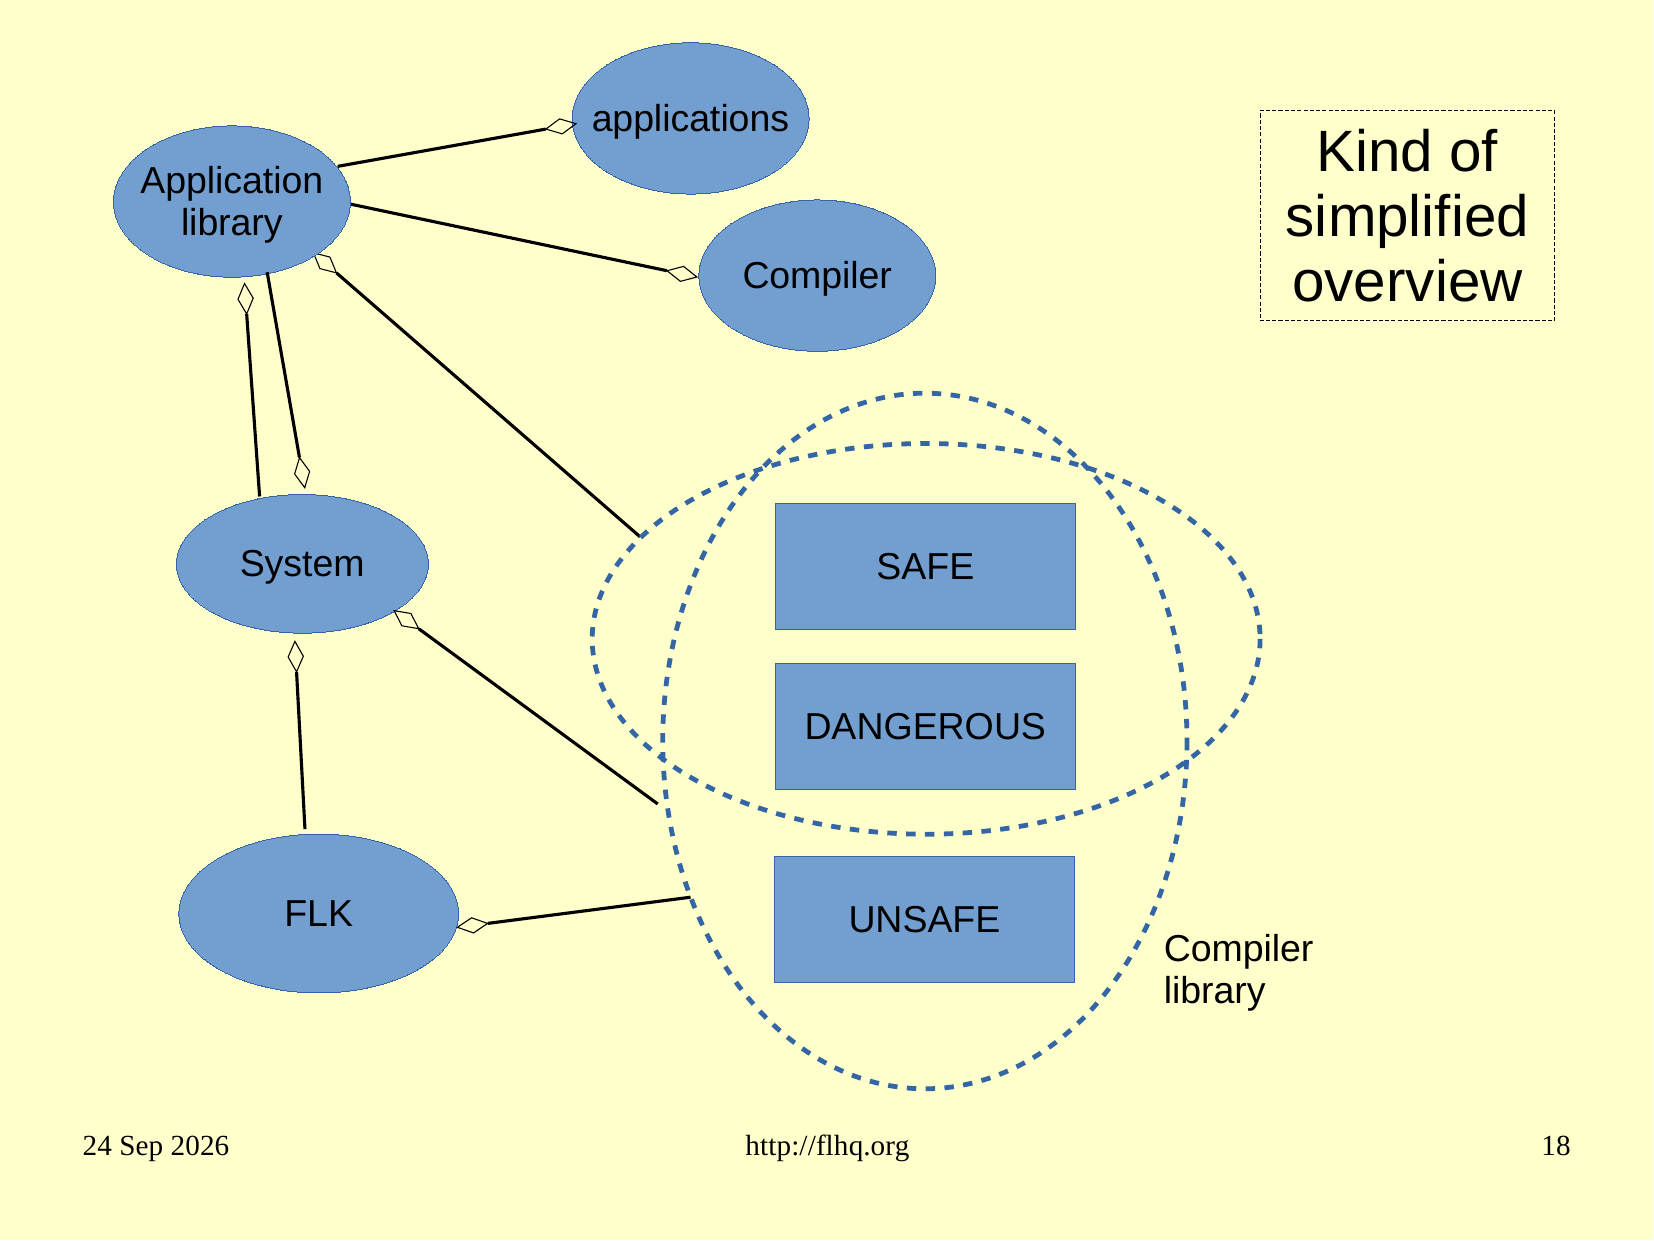

applications
Kind of simplified overview
Application
library
Compiler
System
SAFE
DANGEROUS
FLK
UNSAFE
Compiler
library
http://flhq.org
18